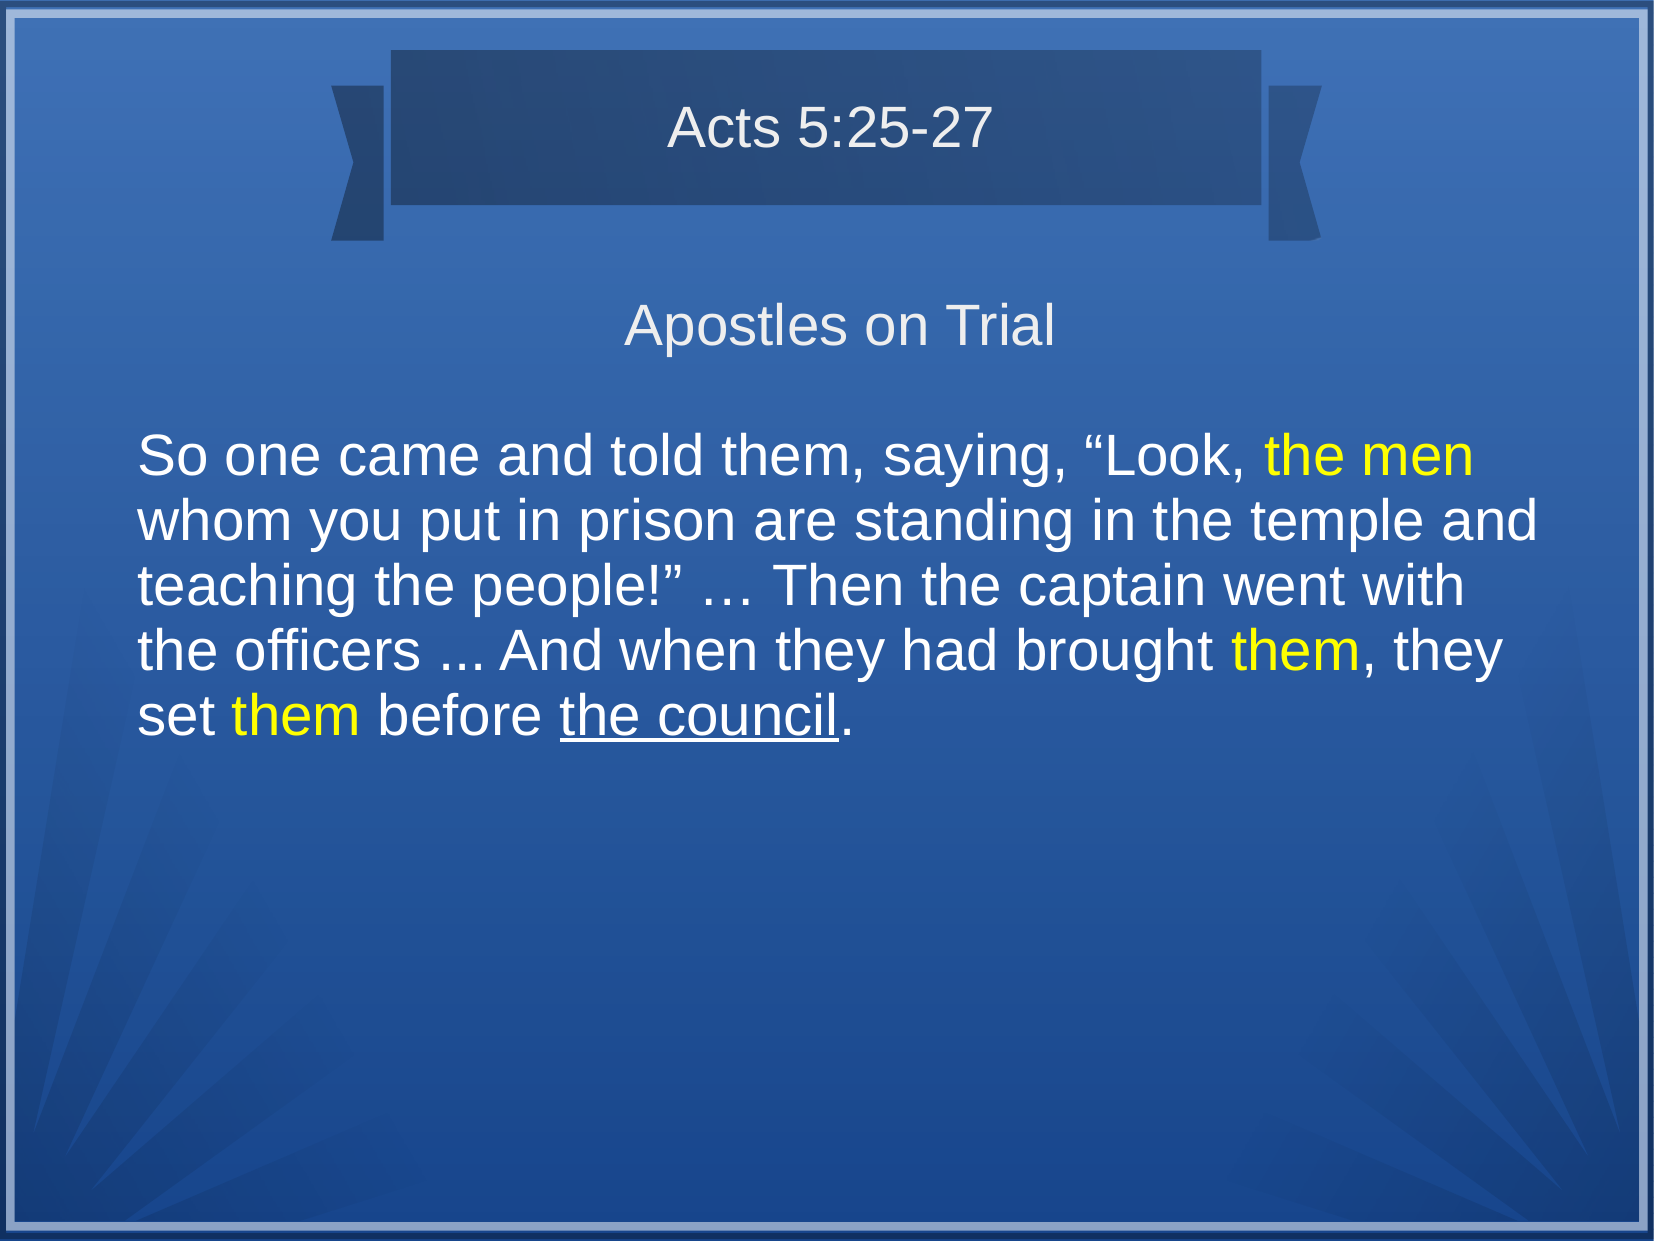

Acts 5:25-27
Apostles on Trial
So one came and told them, saying, “Look, the men whom you put in prison are standing in the temple and teaching the people!” … Then the captain went with the officers ... And when they had brought them, they set them before the council.